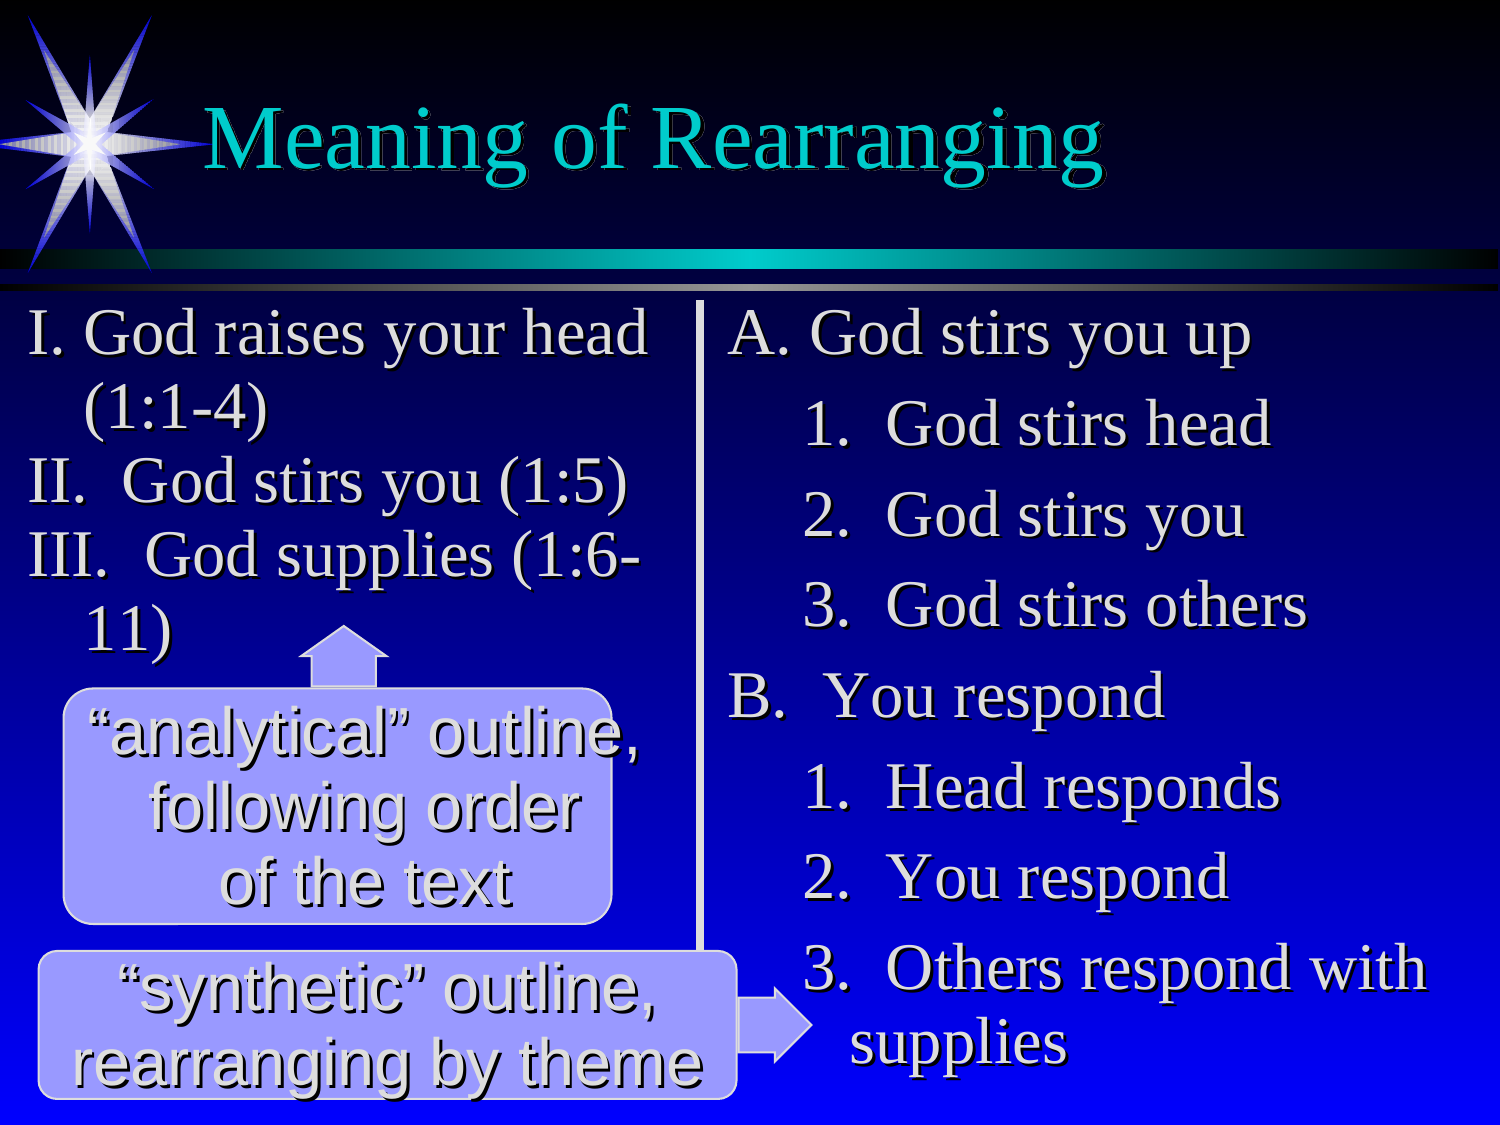

# Meaning of Rearranging
I. God raises your head (1:1-4)
II. God stirs you (1:5)
III. God supplies (1:6-11)
A. God stirs you up
1. God stirs head
2. God stirs you
3. God stirs others
B. You respond
1. Head responds
2. You respond
3. Others respond with supplies
“analytical” outline,
following order
of the text
“synthetic” outline,
rearranging by theme